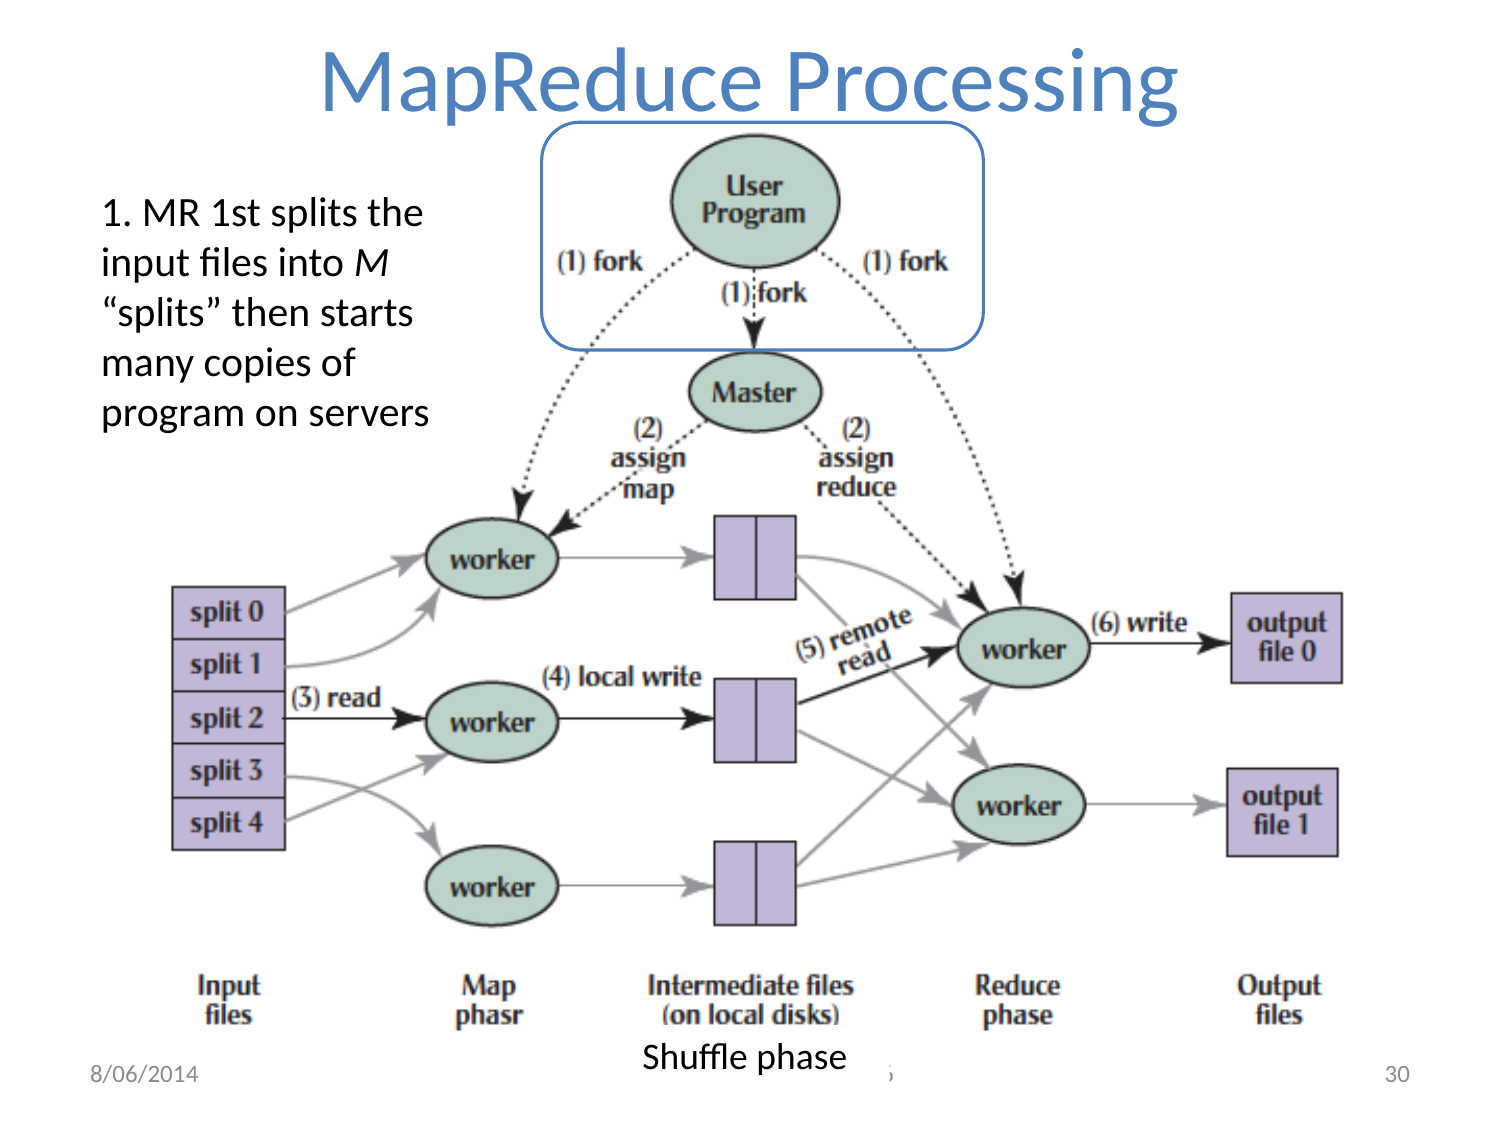

# MapReduce Processing
1. MR 1st splits the input files into M “splits” then starts many copies of
program on servers
Shuffle phase
8/06/2014
Summer 2014 -- Lecture #26